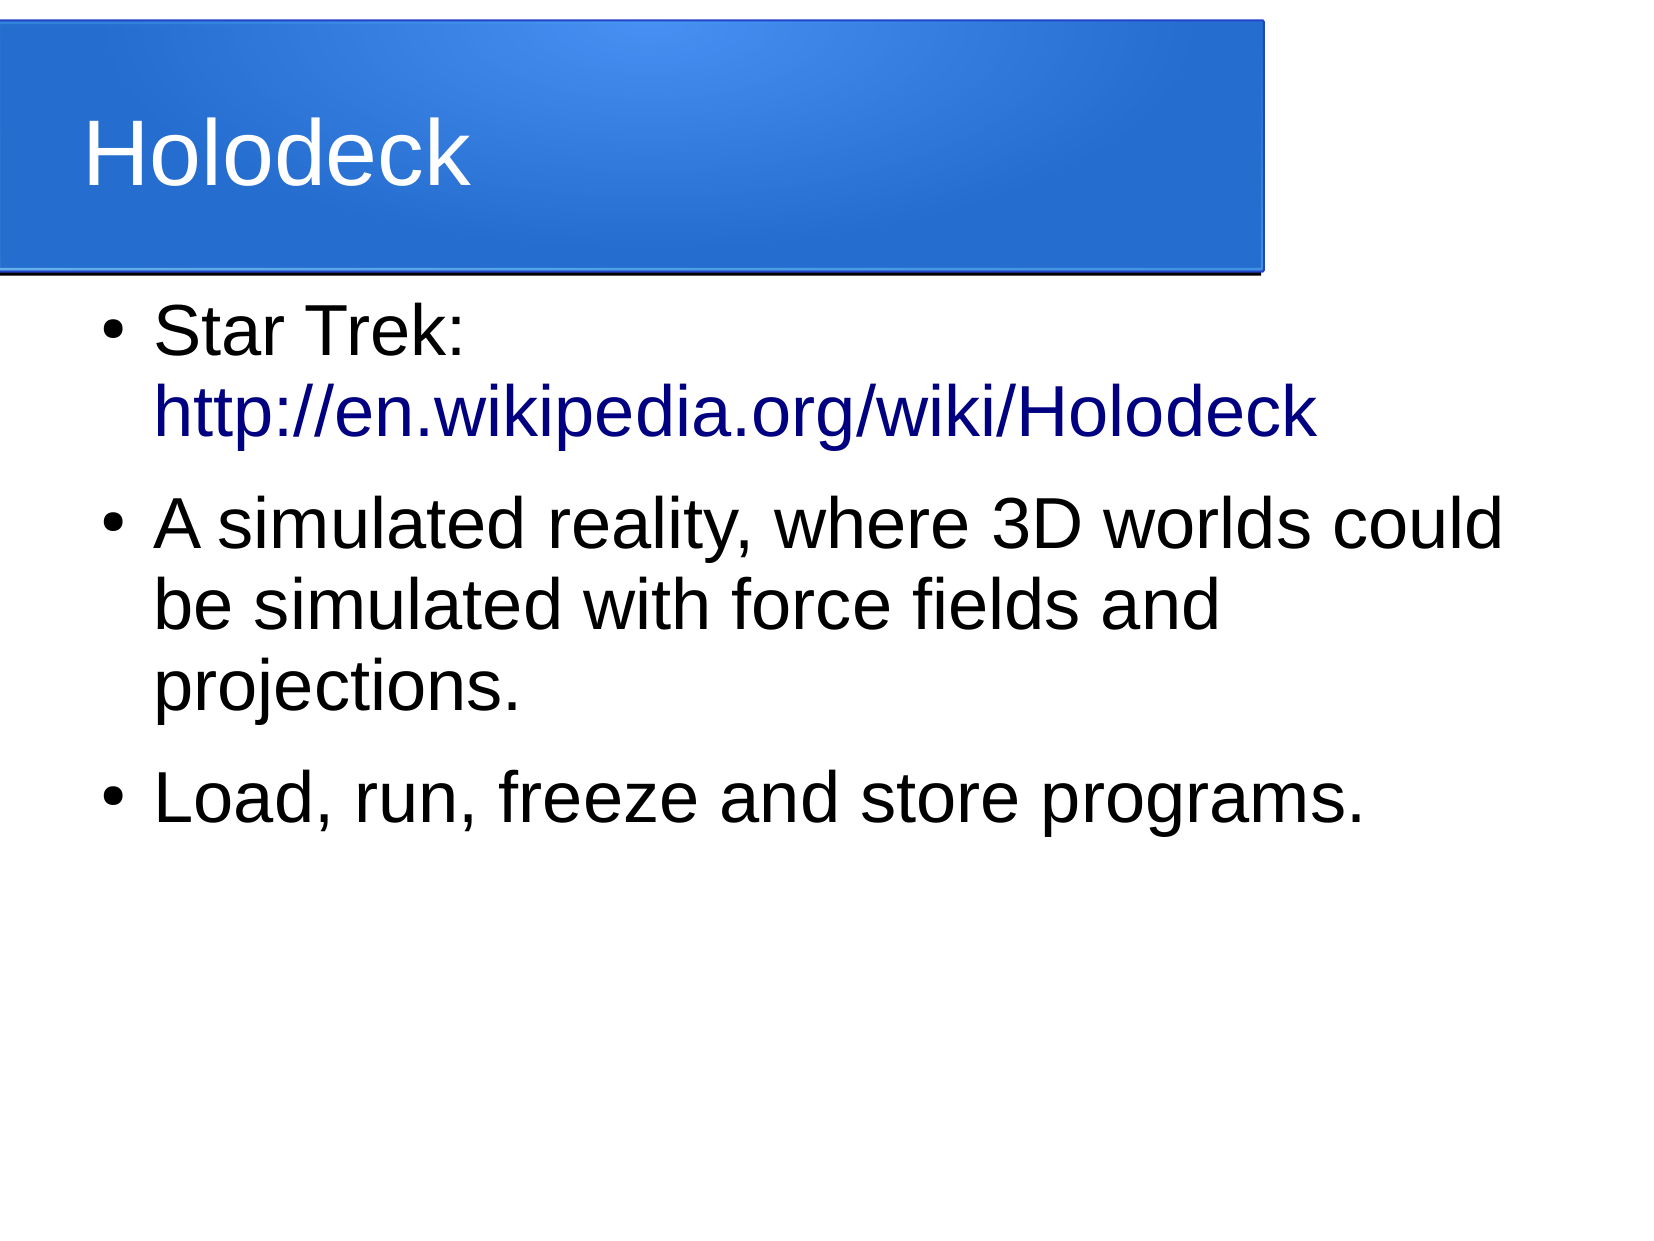

# Holodeck
Star Trek: http://en.wikipedia.org/wiki/Holodeck
A simulated reality, where 3D worlds could be simulated with force fields and projections.
Load, run, freeze and store programs.